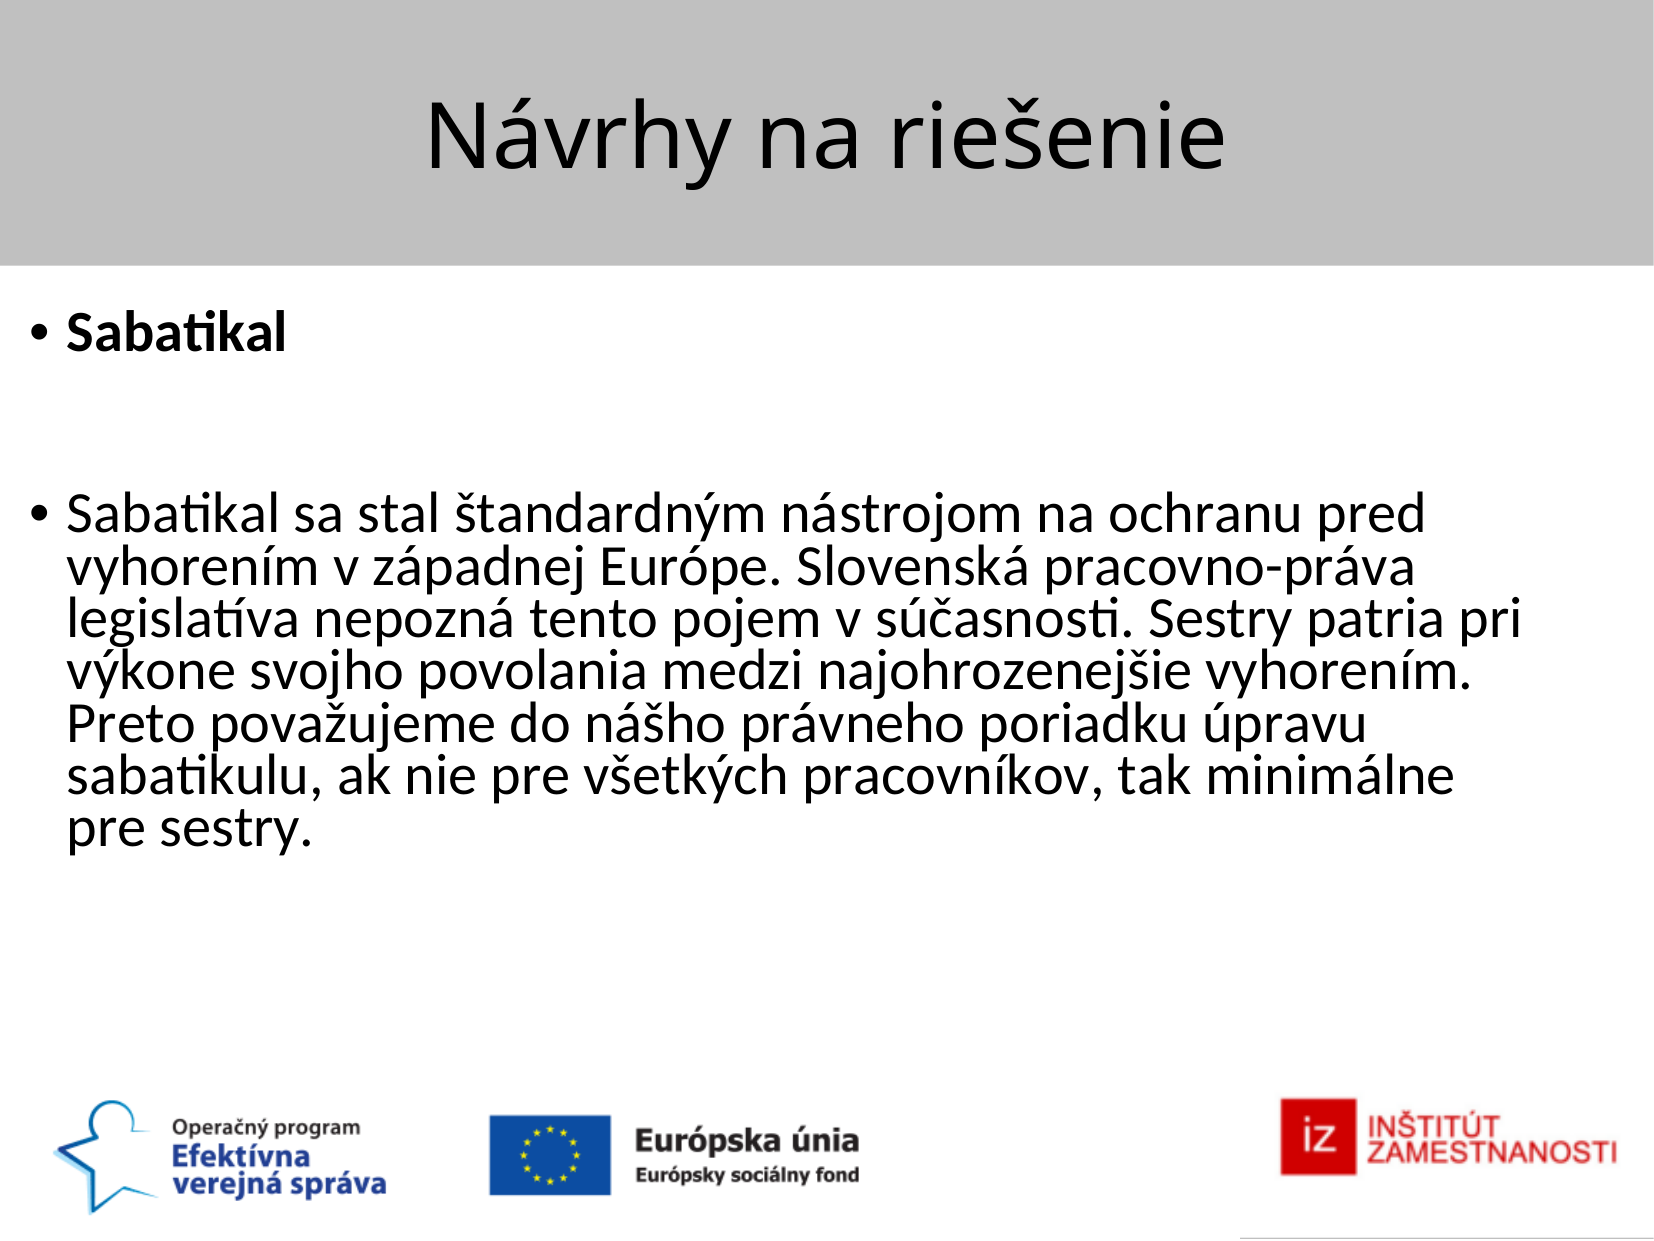

# Návrhy na riešenie
•	Sabatikal
•	Sabatikal sa stal štandardným nástrojom na ochranu pred vyhorením v západnej Európe. Slovenská pracovno-práva legislatíva nepozná tento pojem v súčasnosti. Sestry patria pri výkone svojho povolania medzi najohrozenejšie vyhorením. Preto považujeme do nášho právneho poriadku úpravu sabatikulu, ak nie pre všetkých pracovníkov, tak minimálne pre sestry.